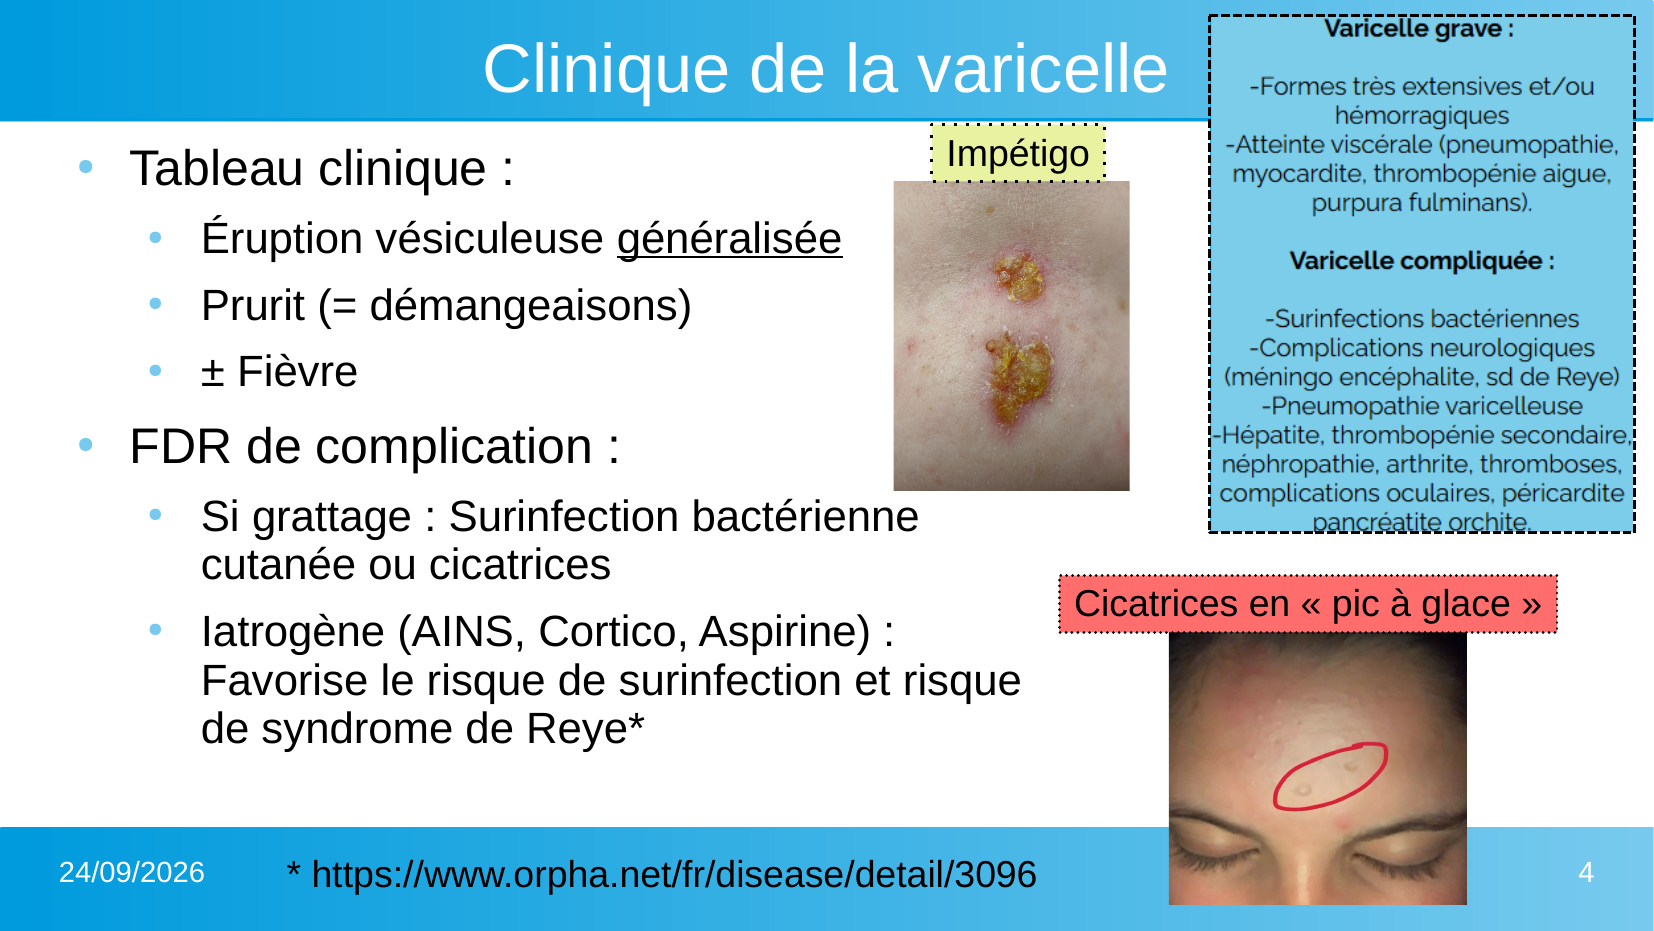

# Clinique de la varicelle
Impétigo
Tableau clinique :
Éruption vésiculeuse généralisée
Prurit (= démangeaisons)
± Fièvre
FDR de complication :
Si grattage : Surinfection bactérienne cutanée ou cicatrices
Iatrogène (AINS, Cortico, Aspirine) : Favorise le risque de surinfection et risque de syndrome de Reye*
Cicatrices en « pic à glace »
* https://www.orpha.net/fr/disease/detail/3096
4